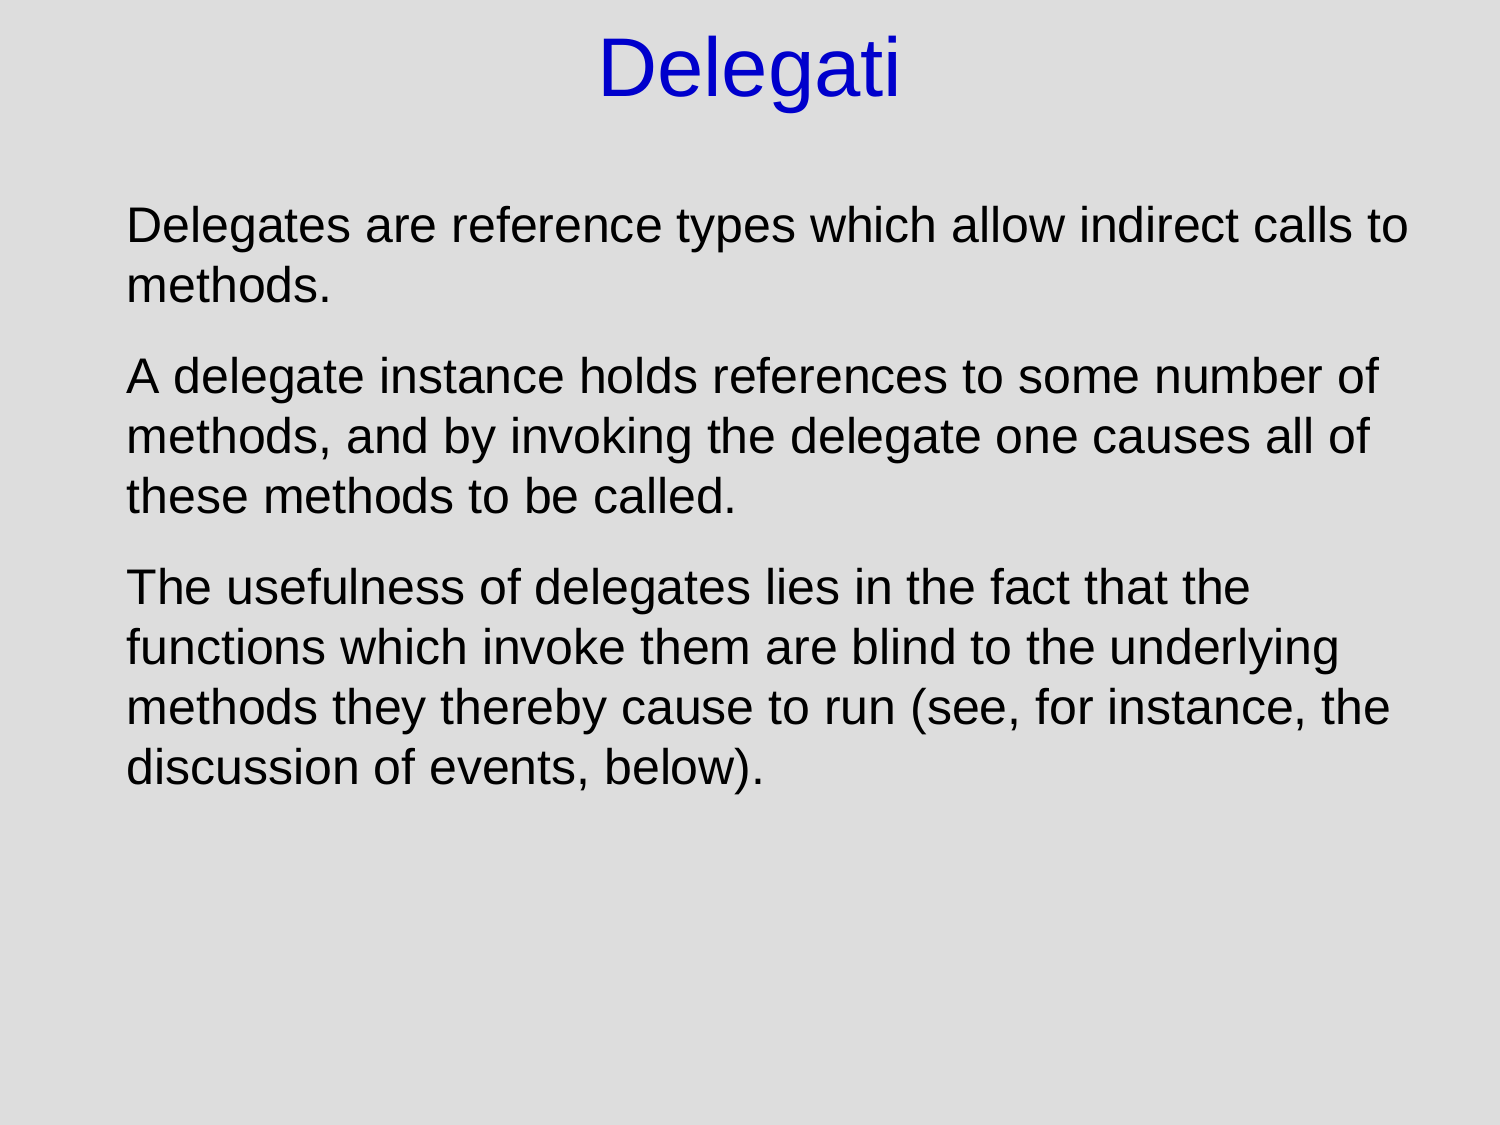

# Delegati
Delegates are reference types which allow indirect calls to methods.
A delegate instance holds references to some number of methods, and by invoking the delegate one causes all of these methods to be called.
The usefulness of delegates lies in the fact that the functions which invoke them are blind to the underlying methods they thereby cause to run (see, for instance, the discussion of events, below).